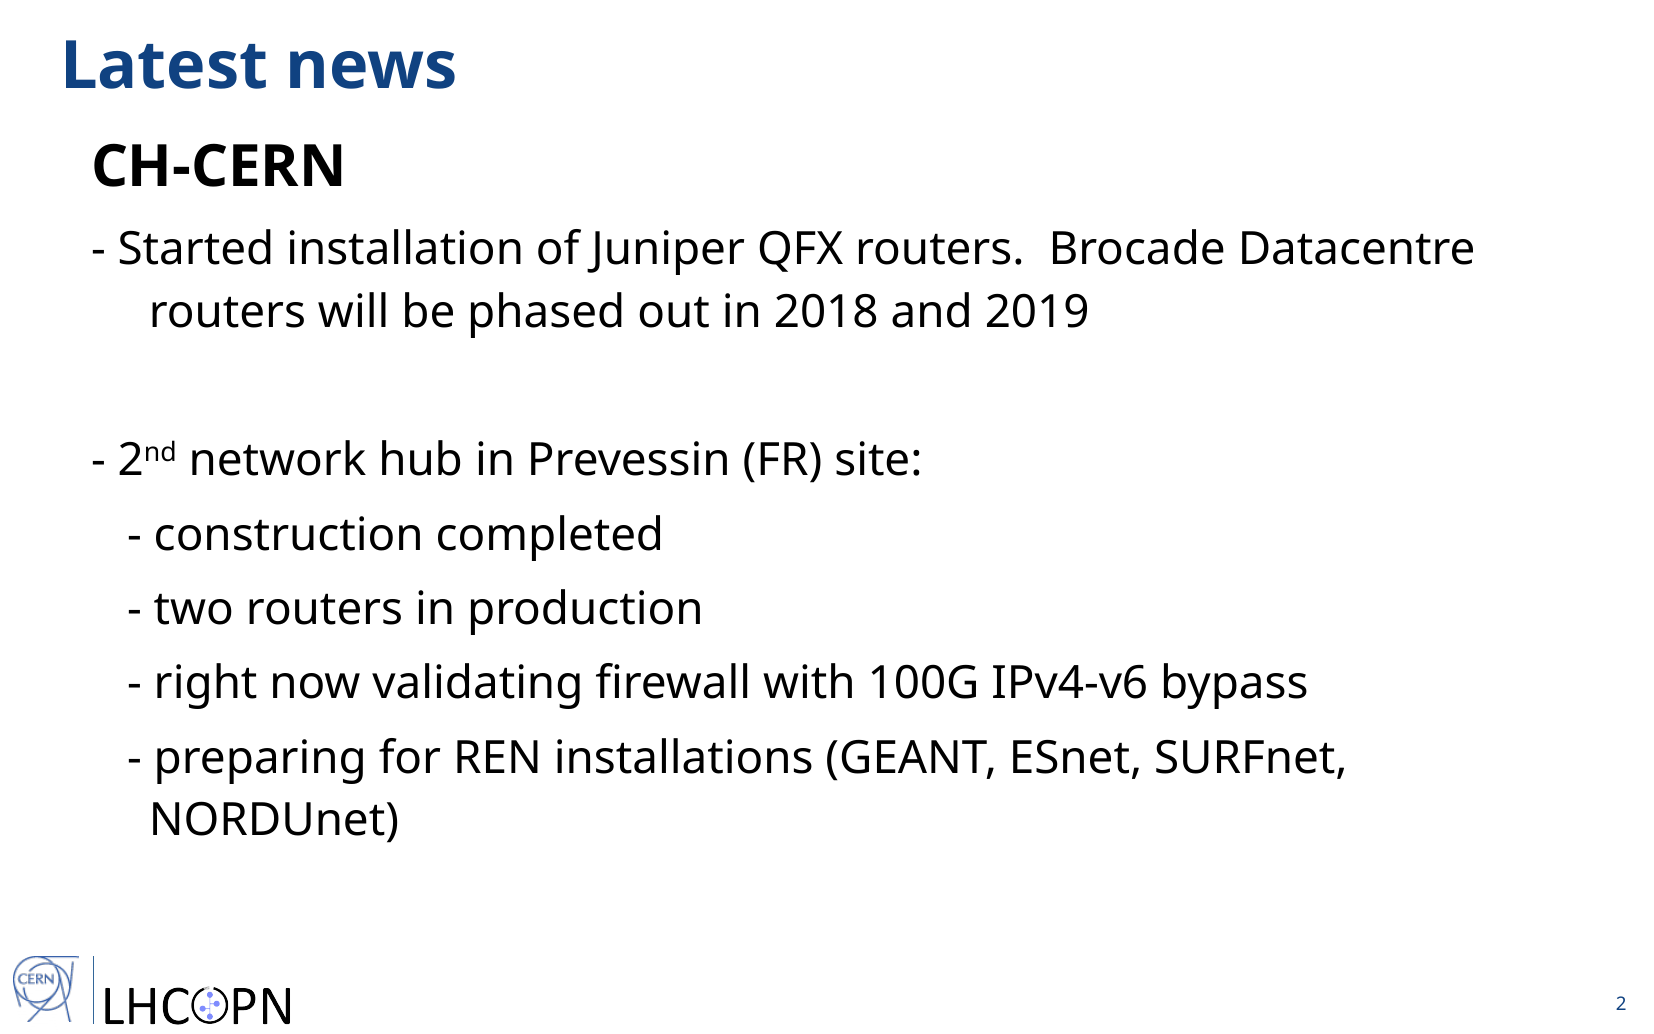

# Latest news
CH-CERN
- Started installation of Juniper QFX routers. Brocade Datacentre routers will be phased out in 2018 and 2019
- 2nd network hub in Prevessin (FR) site:
 - construction completed
 - two routers in production
 - right now validating firewall with 100G IPv4-v6 bypass
 - preparing for REN installations (GEANT, ESnet, SURFnet, NORDUnet)